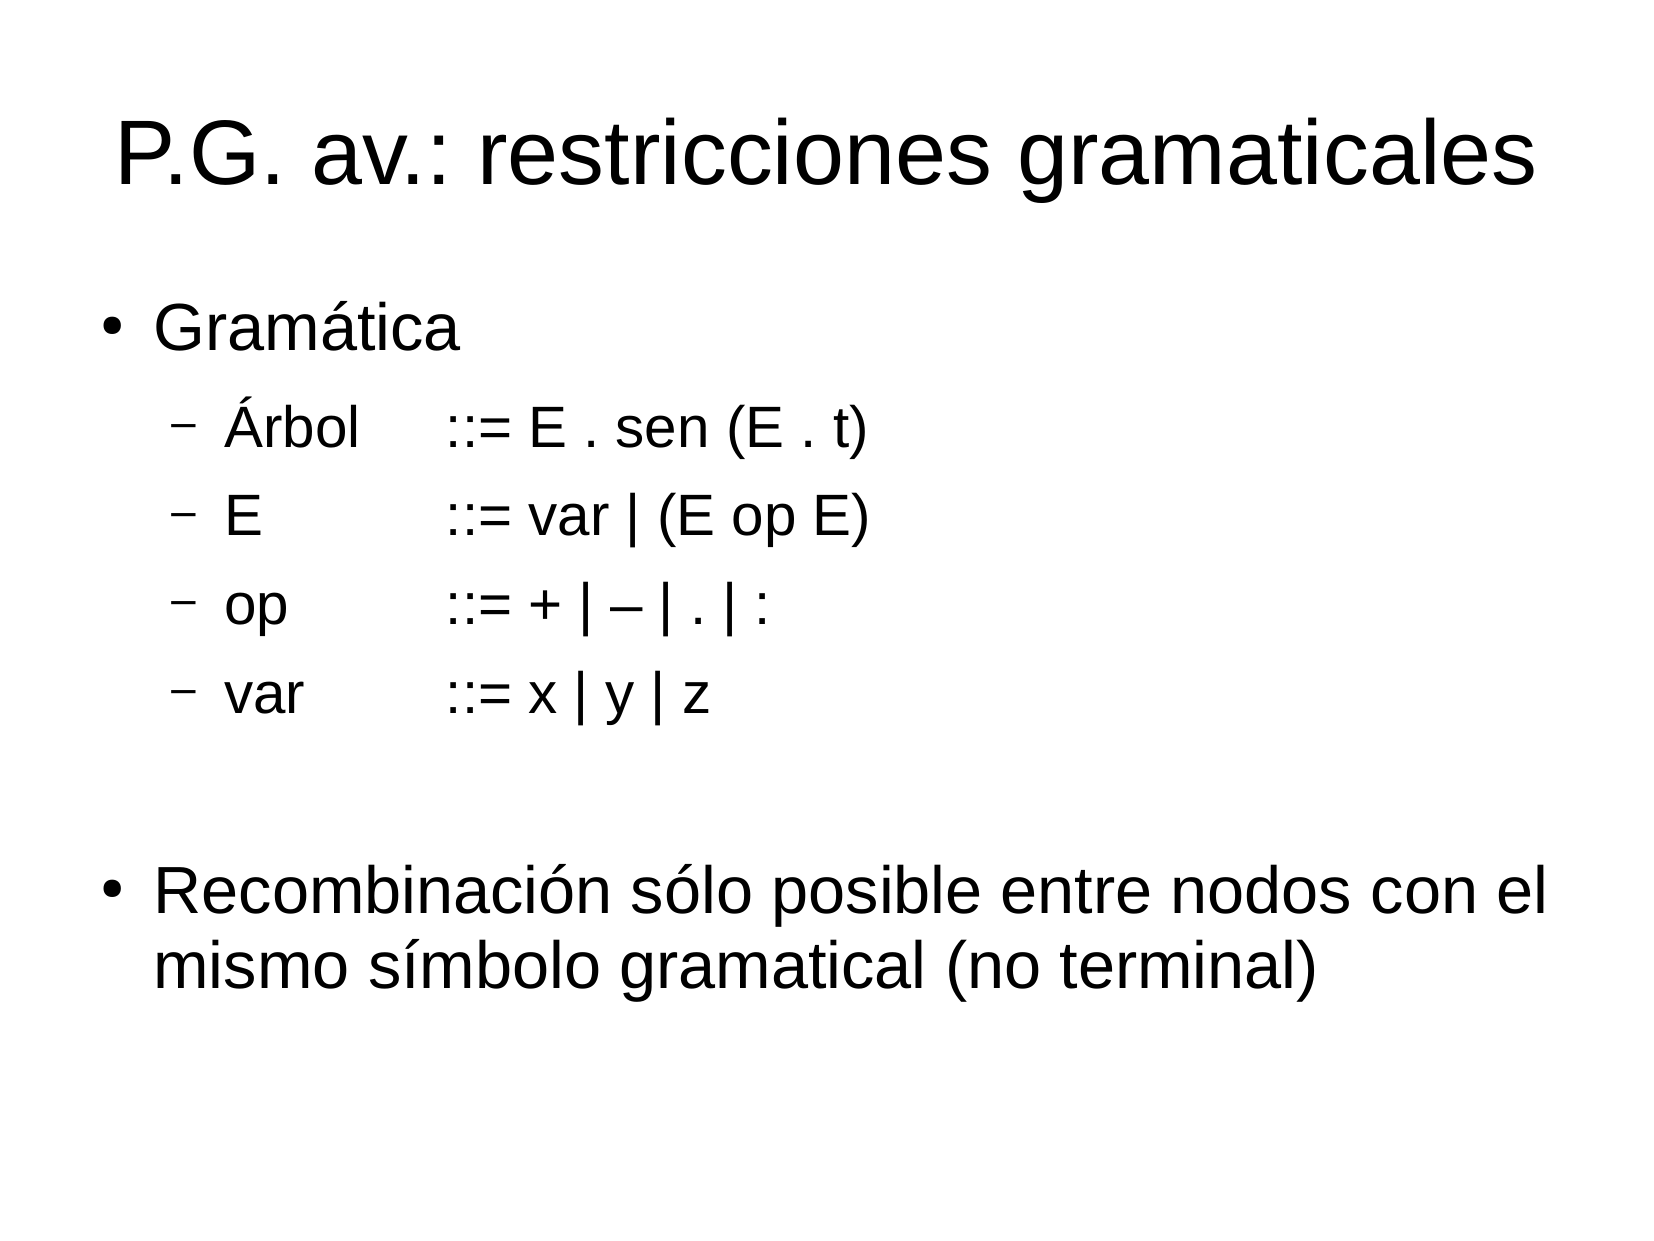

# P.G. av.: restricciones gramaticales
Gramática
Árbol		::= E . sen (E . t)
E			::= var | (E op E)
op			::= + | – | . | :
var		::= x | y | z
Recombinación sólo posible entre nodos con el mismo símbolo gramatical (no terminal)